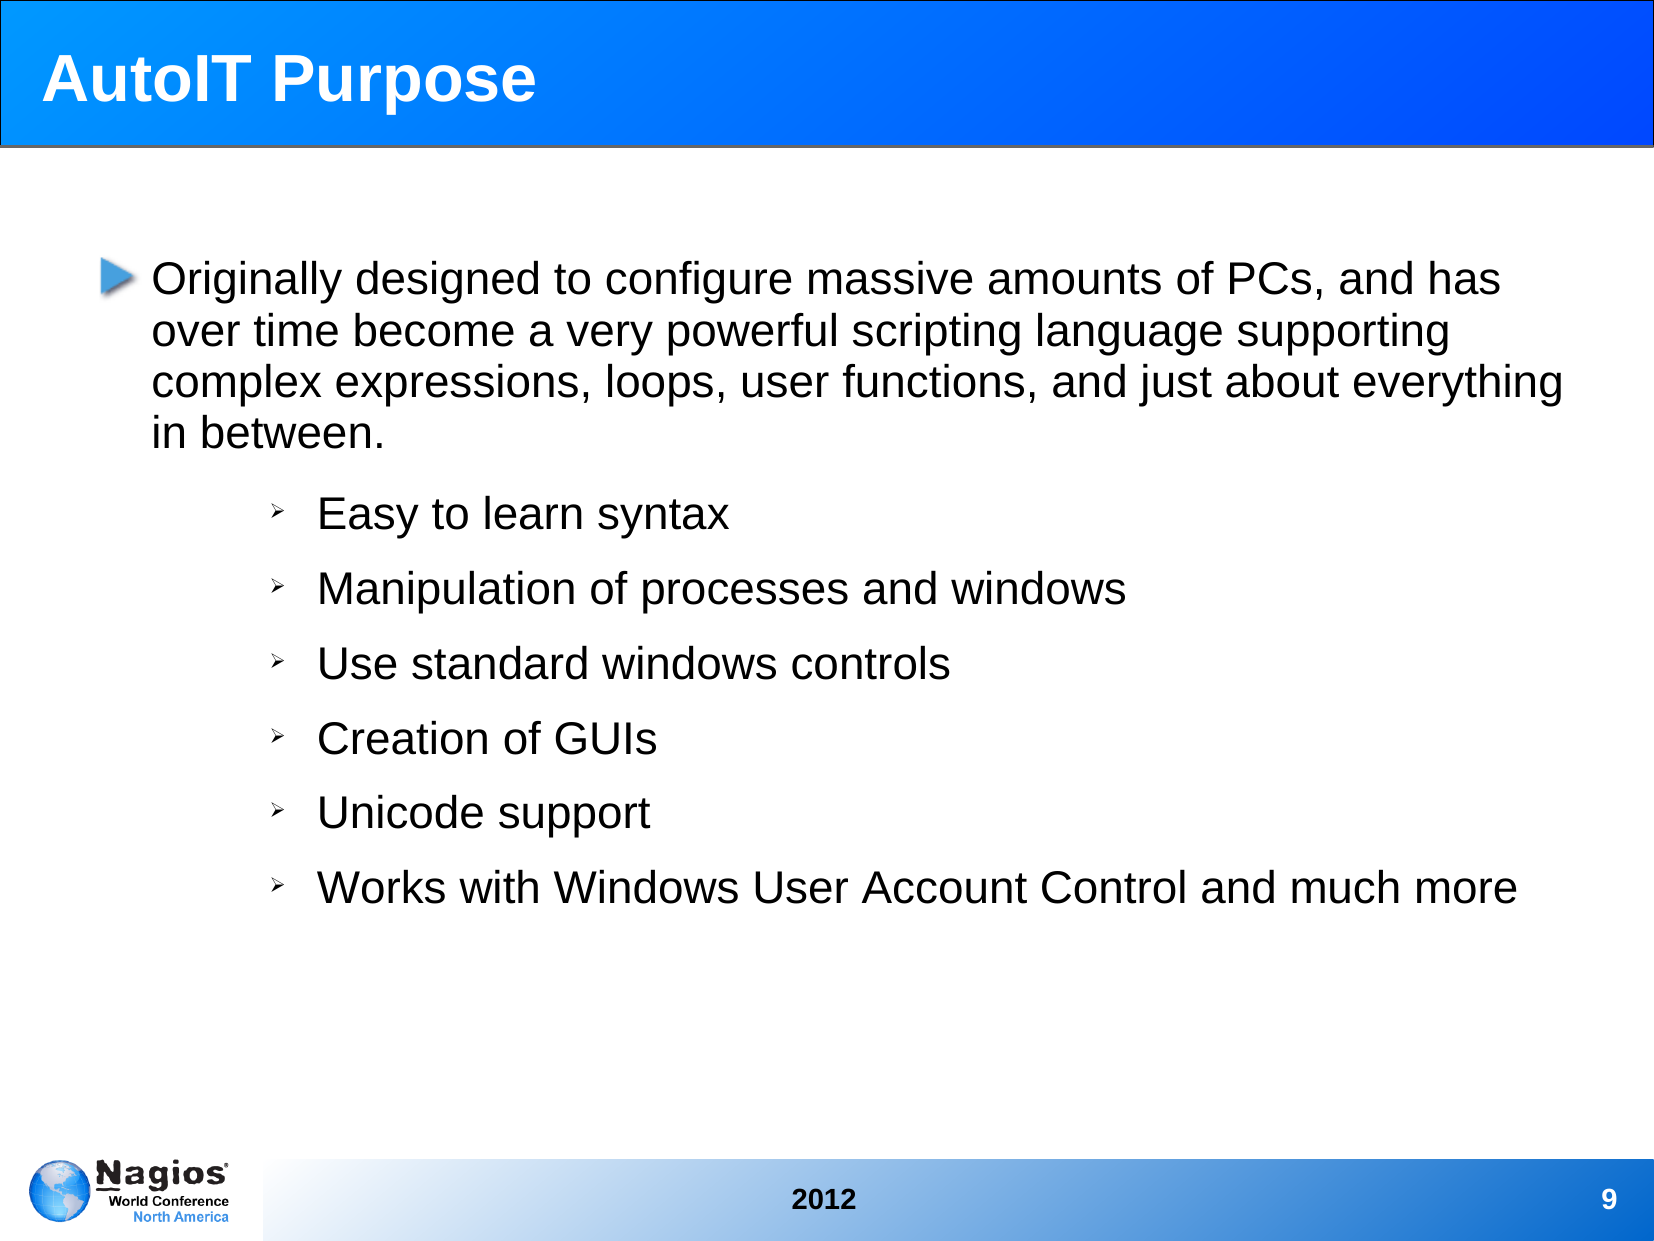

# AutoIT Purpose
Originally designed to configure massive amounts of PCs, and has over time become a very powerful scripting language supporting complex expressions, loops, user functions, and just about everything in between.
Easy to learn syntax
Manipulation of processes and windows
Use standard windows controls
Creation of GUIs
Unicode support
Works with Windows User Account Control and much more
2011
9